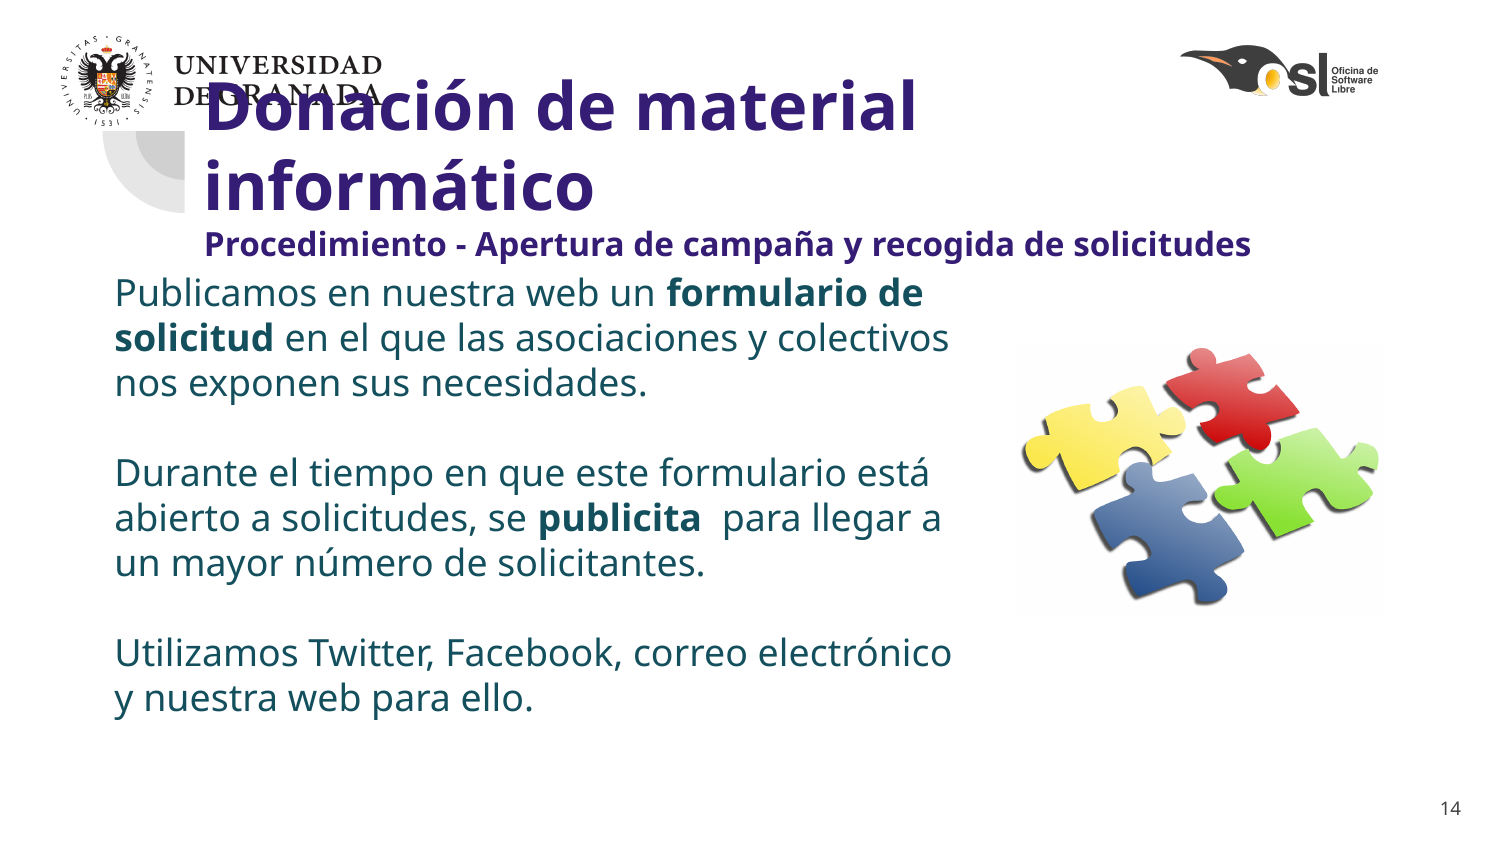

Donación de material informático
Procedimiento - Apertura de campaña y recogida de solicitudes
# Publicamos en nuestra web un formulario de solicitud en el que las asociaciones y colectivos nos exponen sus necesidades.
Durante el tiempo en que este formulario está abierto a solicitudes, se publicita para llegar a un mayor número de solicitantes.
Utilizamos Twitter, Facebook, correo electrónico y nuestra web para ello.